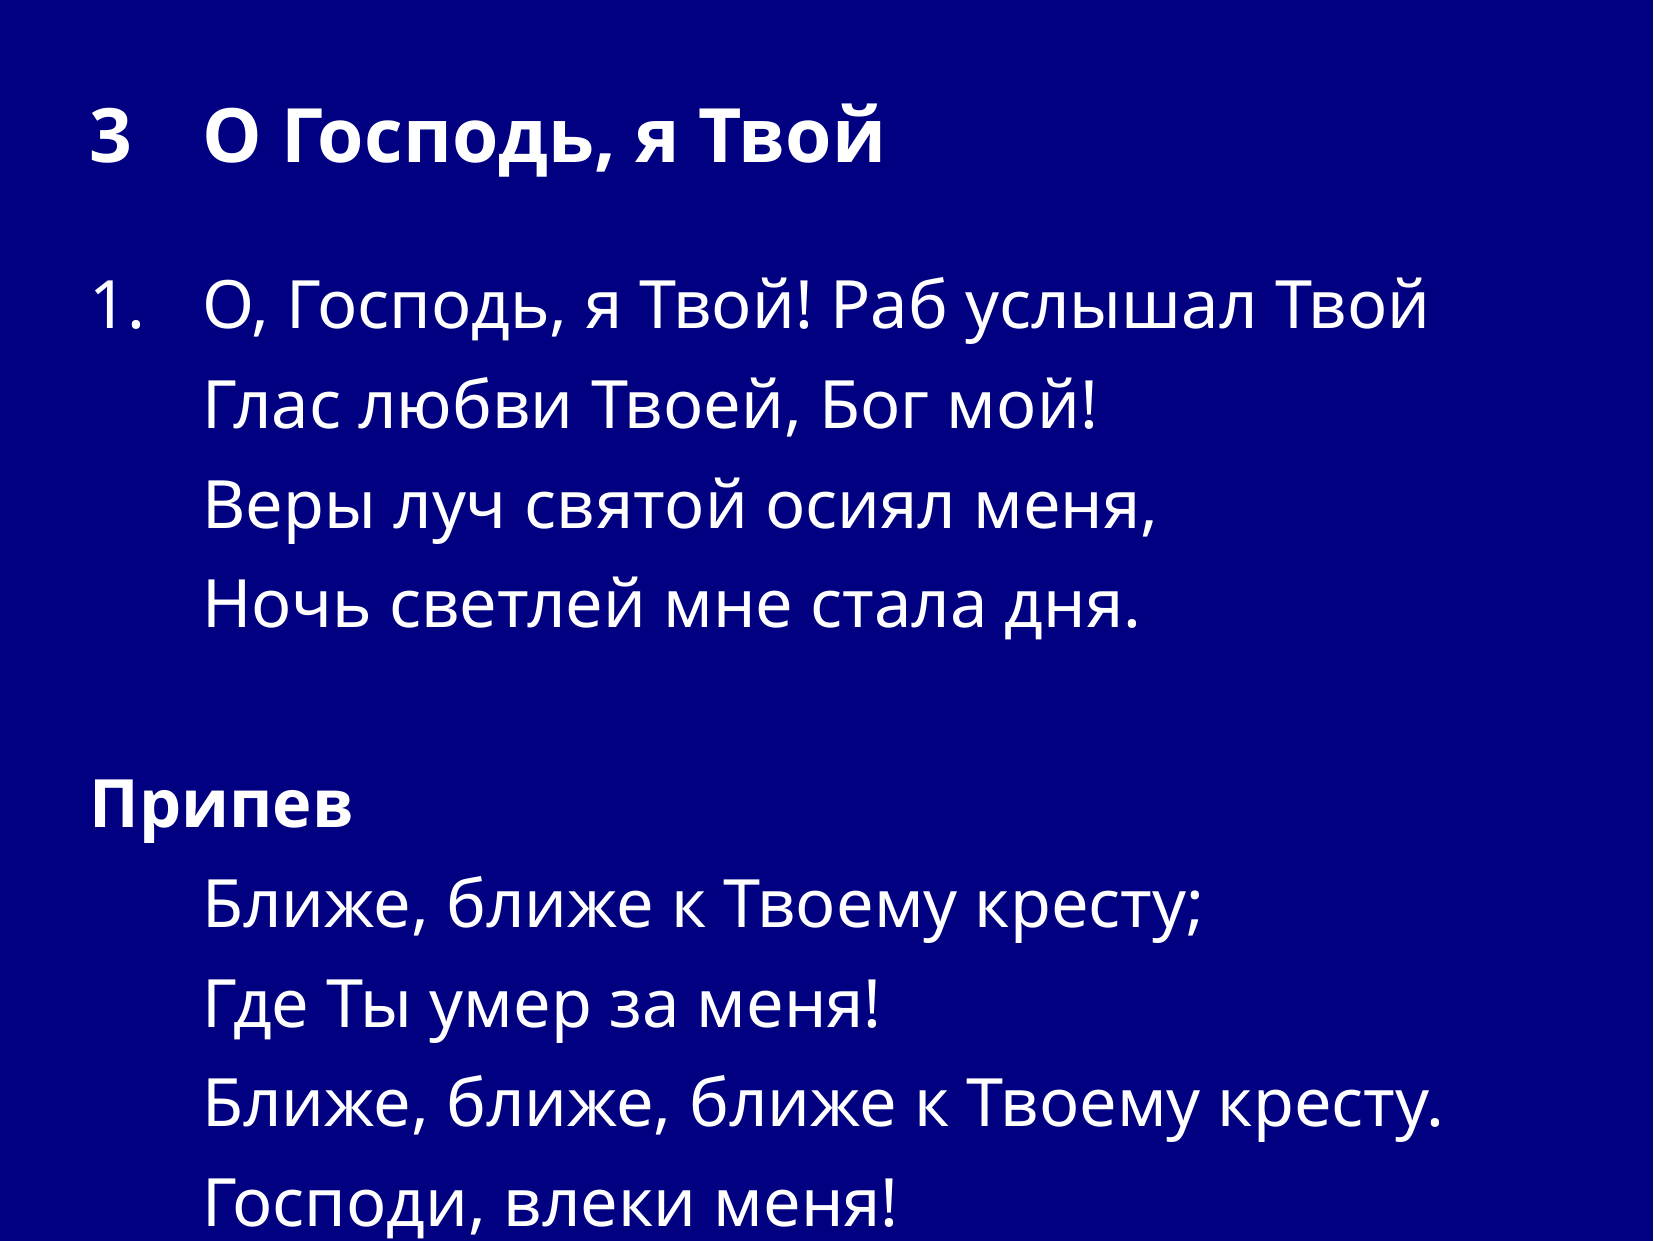

3	О Господь, я Твой
1.	О, Господь, я Твой! Раб услышал Твой
	Глас любви Твоей, Бог мой!
	Веры луч святой осиял меня,
	Ночь светлей мне стала дня.
Припев
	Ближе, ближе к Твоему кресту;
	Где Ты умер за меня!
	Ближе, ближе, ближе к Твоему кресту.
	Господи, влеки меня!